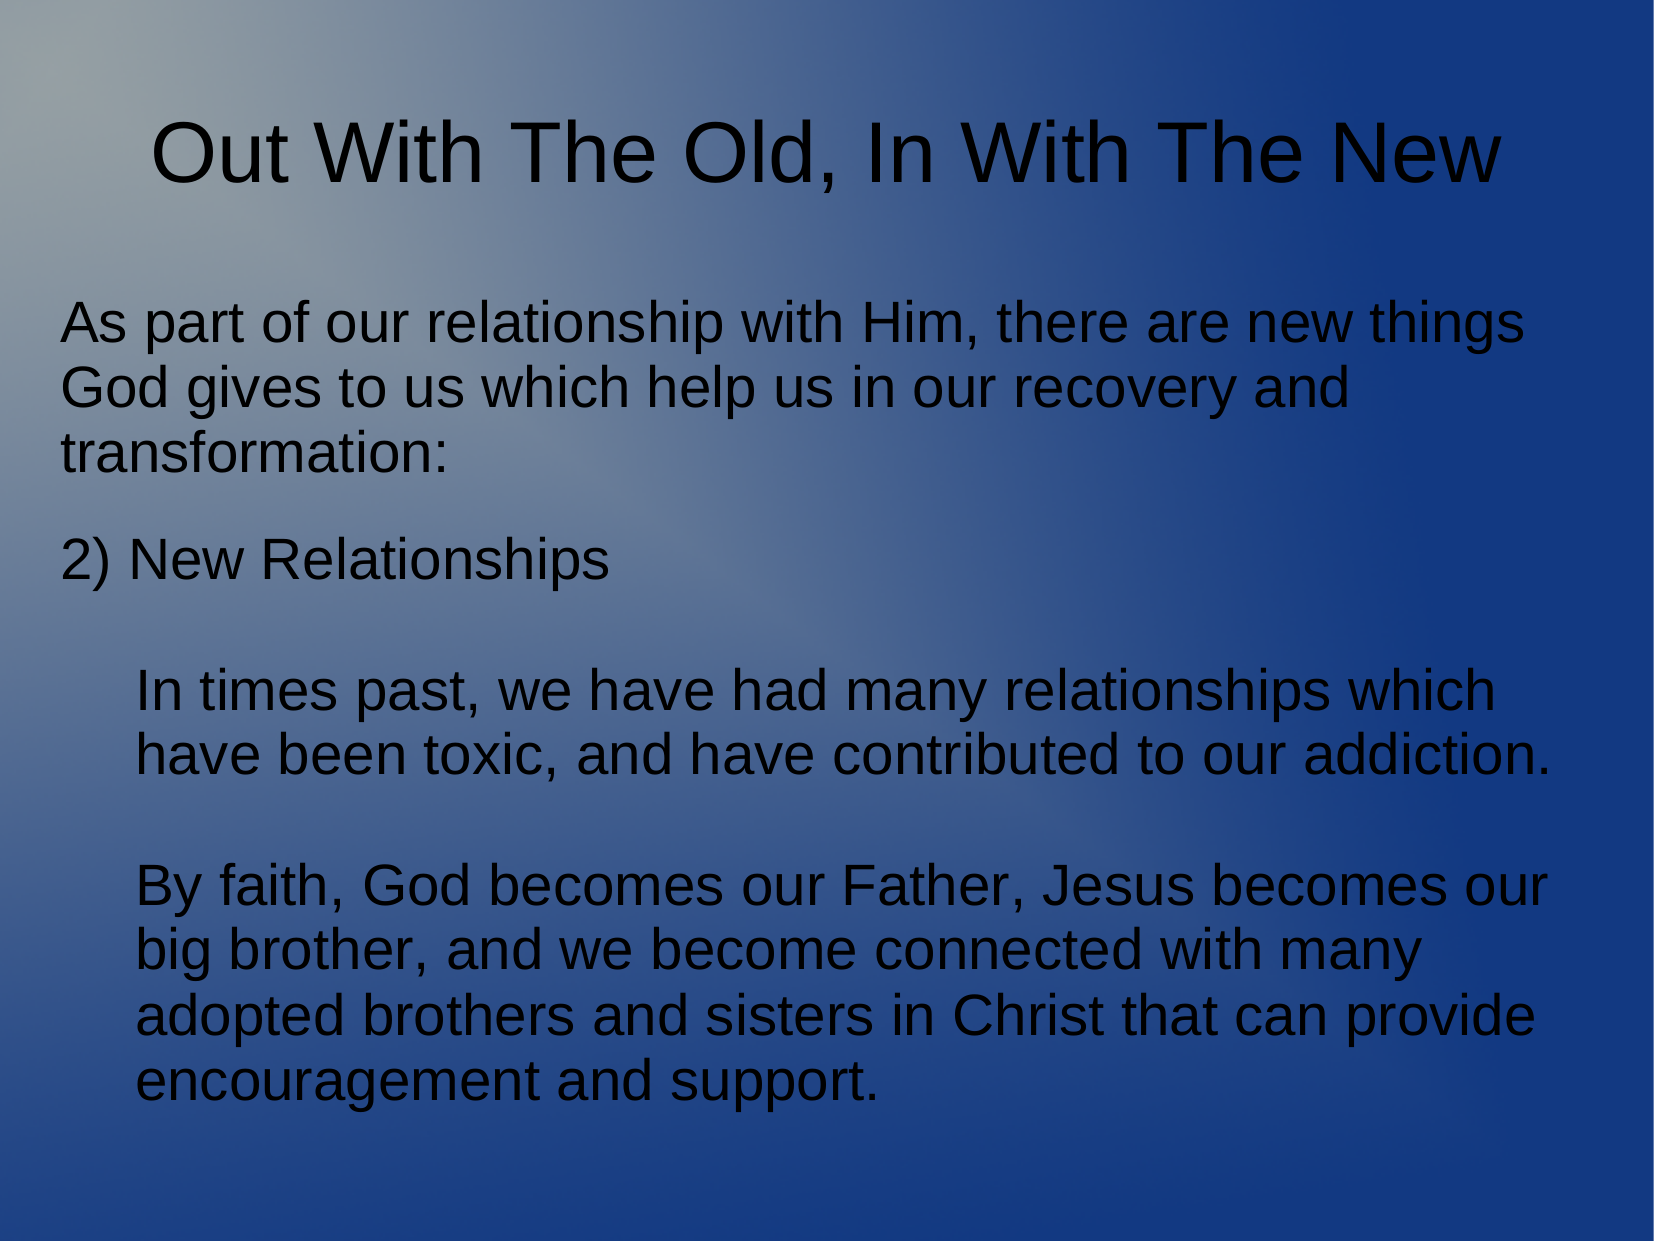

# Out With The Old, In With The New
As part of our relationship with Him, there are new things God gives to us which help us in our recovery and transformation:
2) New Relationships
	In times past, we have had many relationships which 		have been toxic, and have contributed to our addiction.
	By faith, God becomes our Father, Jesus becomes our 	big brother, and we become connected with many 			adopted brothers and sisters in Christ that can provide 		encouragement and support.